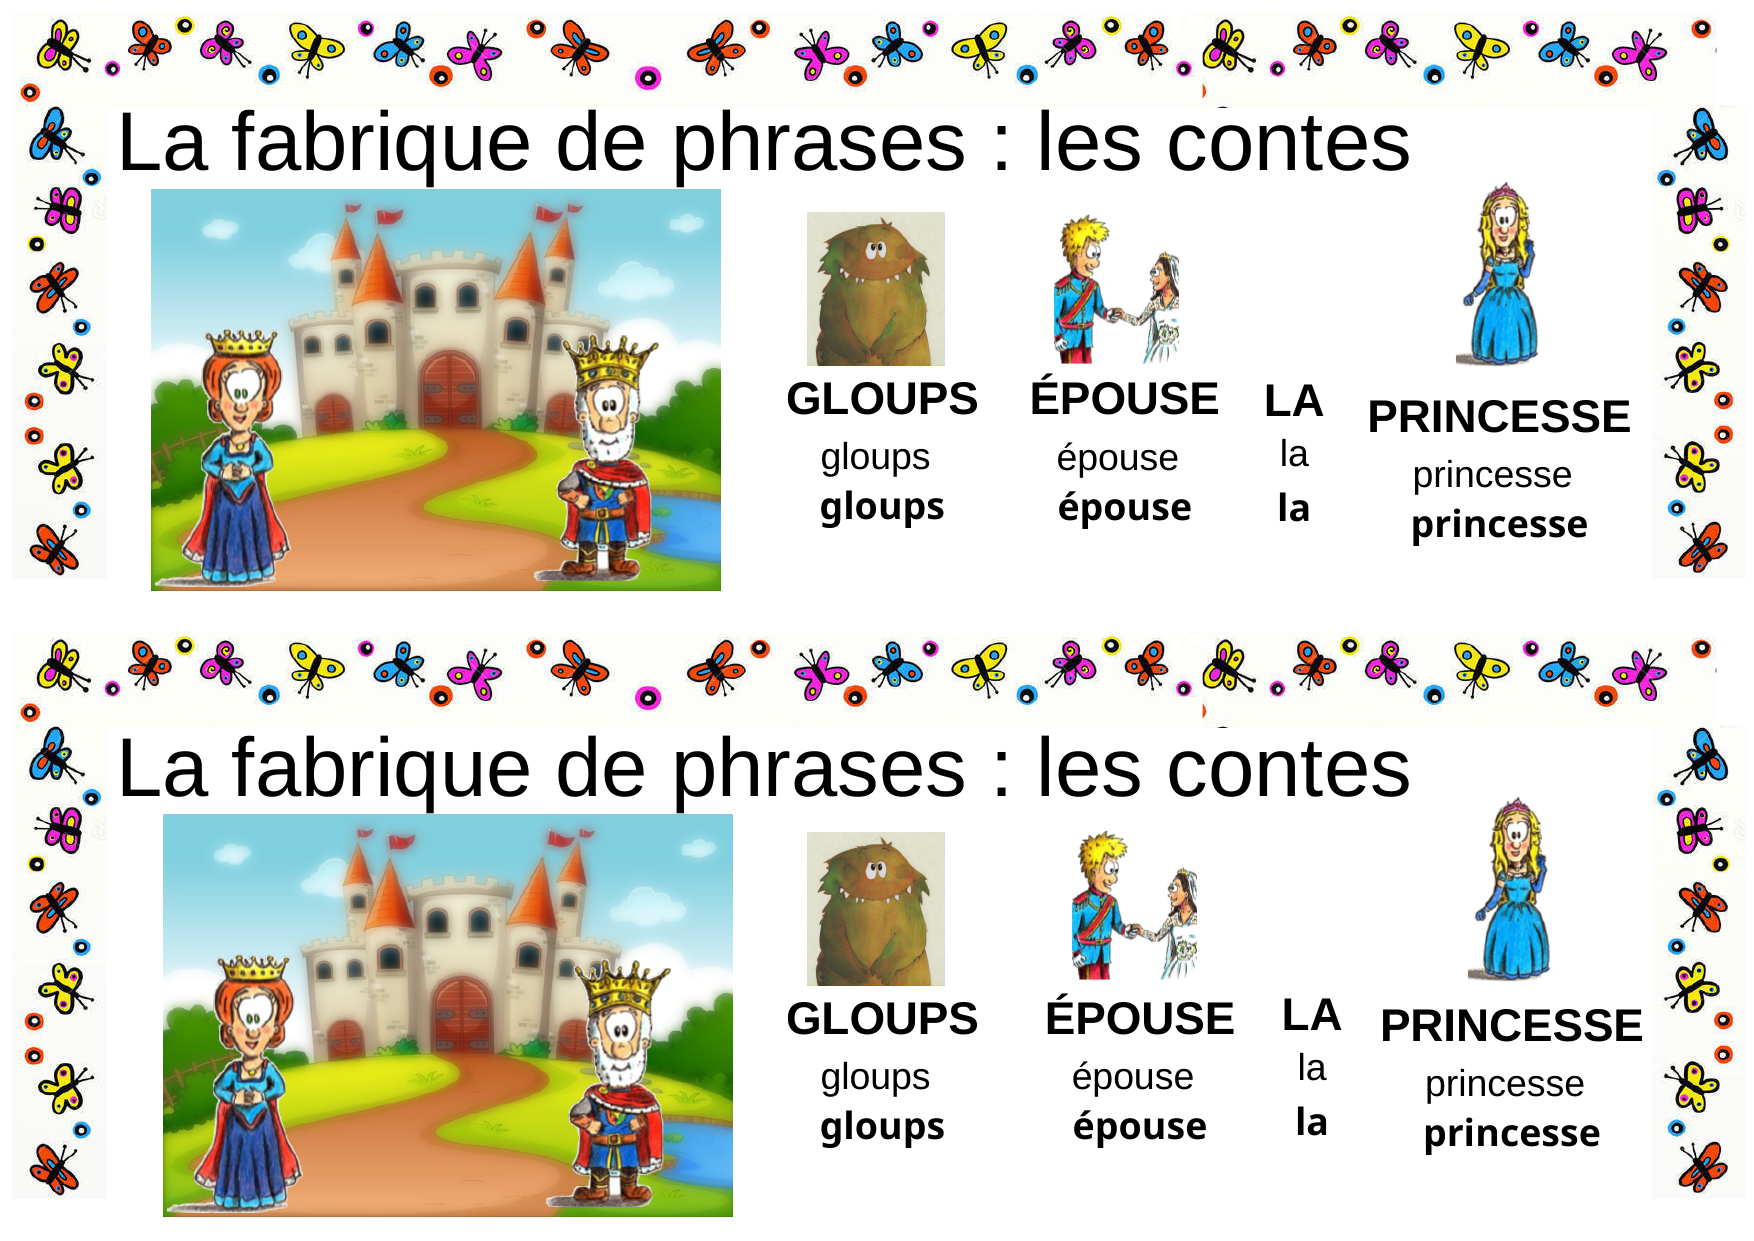

La fabrique de phrases : les contes
PRINCESSE
princesse
princesse
LA
la
la
GLOUPS
gloups
gloups
ÉPOUSE
épouse
épouse
La fabrique de phrases : les contes
PRINCESSE
princesse
princesse
LA
la
la
GLOUPS
gloups
gloups
ÉPOUSE
épouse
épouse